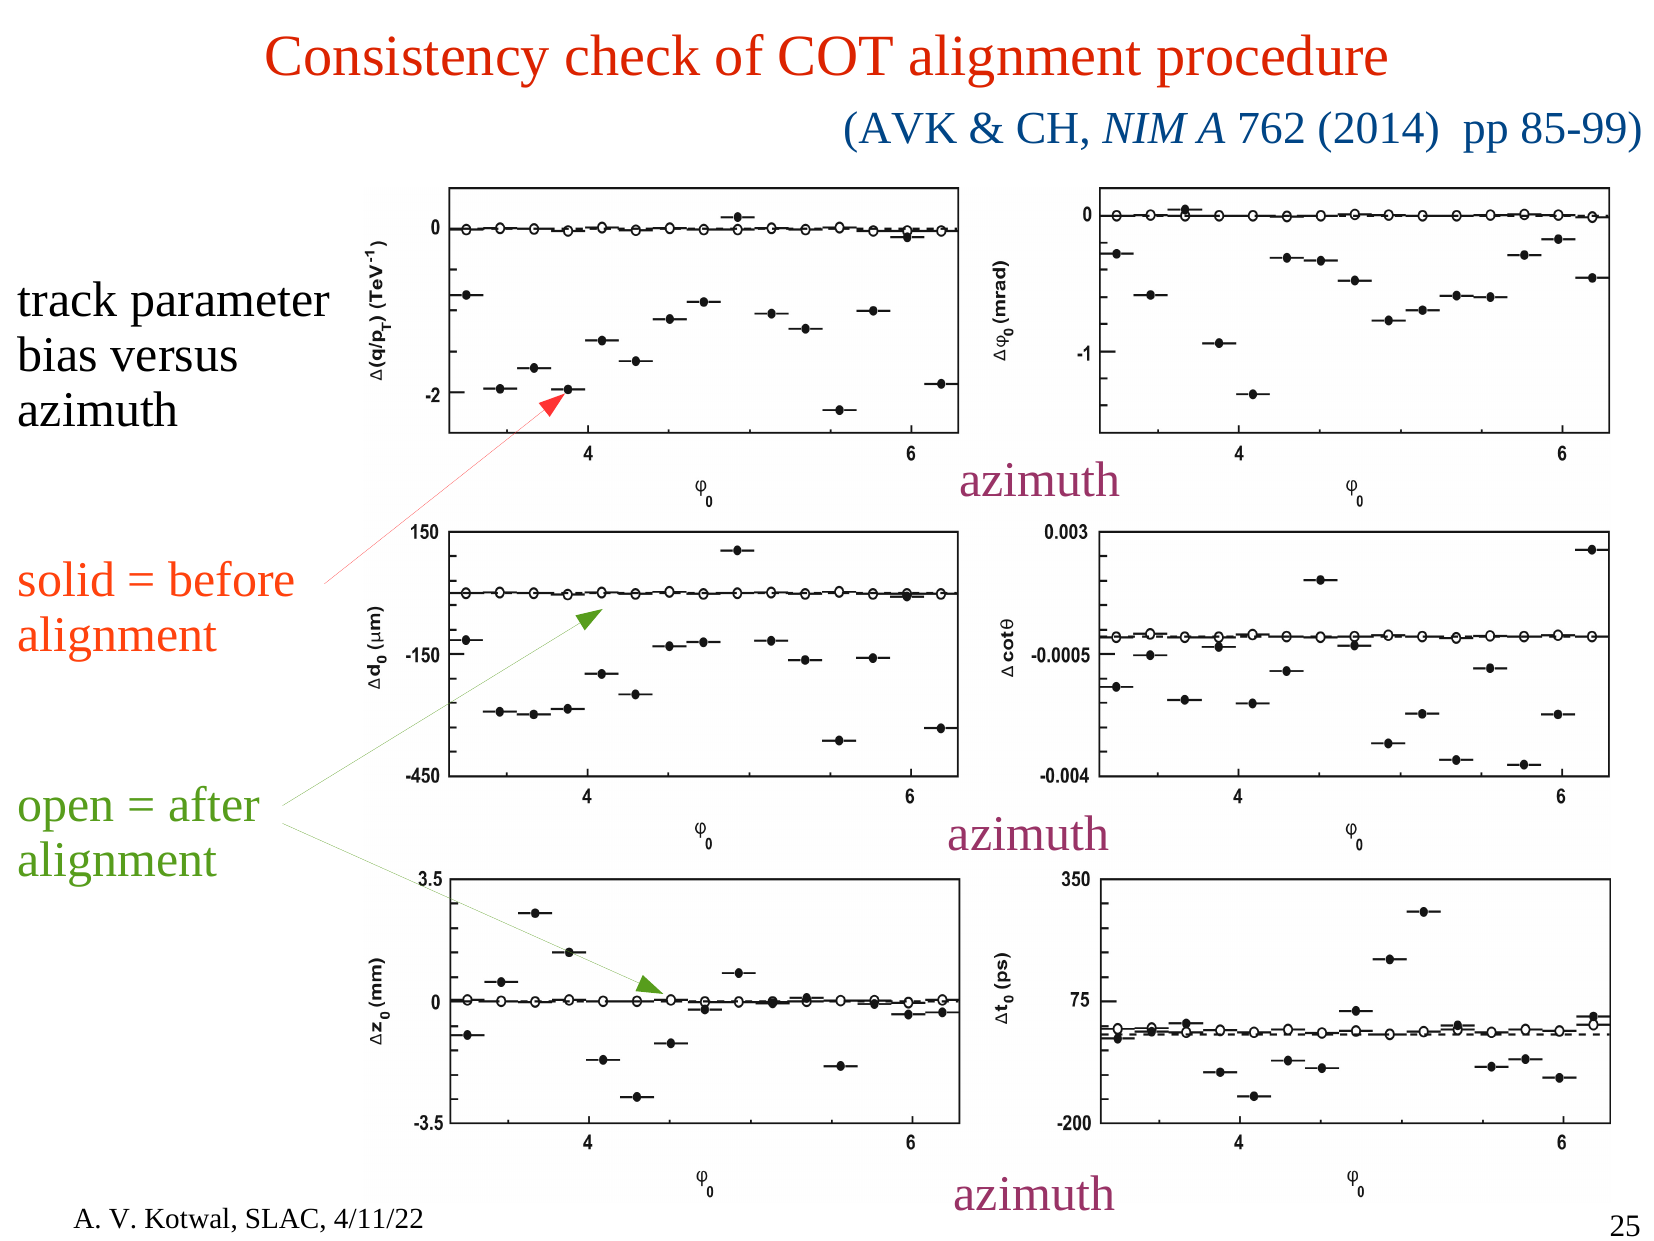

# Consistency check of COT alignment procedure
(AVK & CH, NIM A 762 (2014) pp 85-99)
track parameter bias versus azimuth
solid = before alignment
open = after alignment
azimuth
azimuth
azimuth
A. V. Kotwal, SLAC, 4/11/22